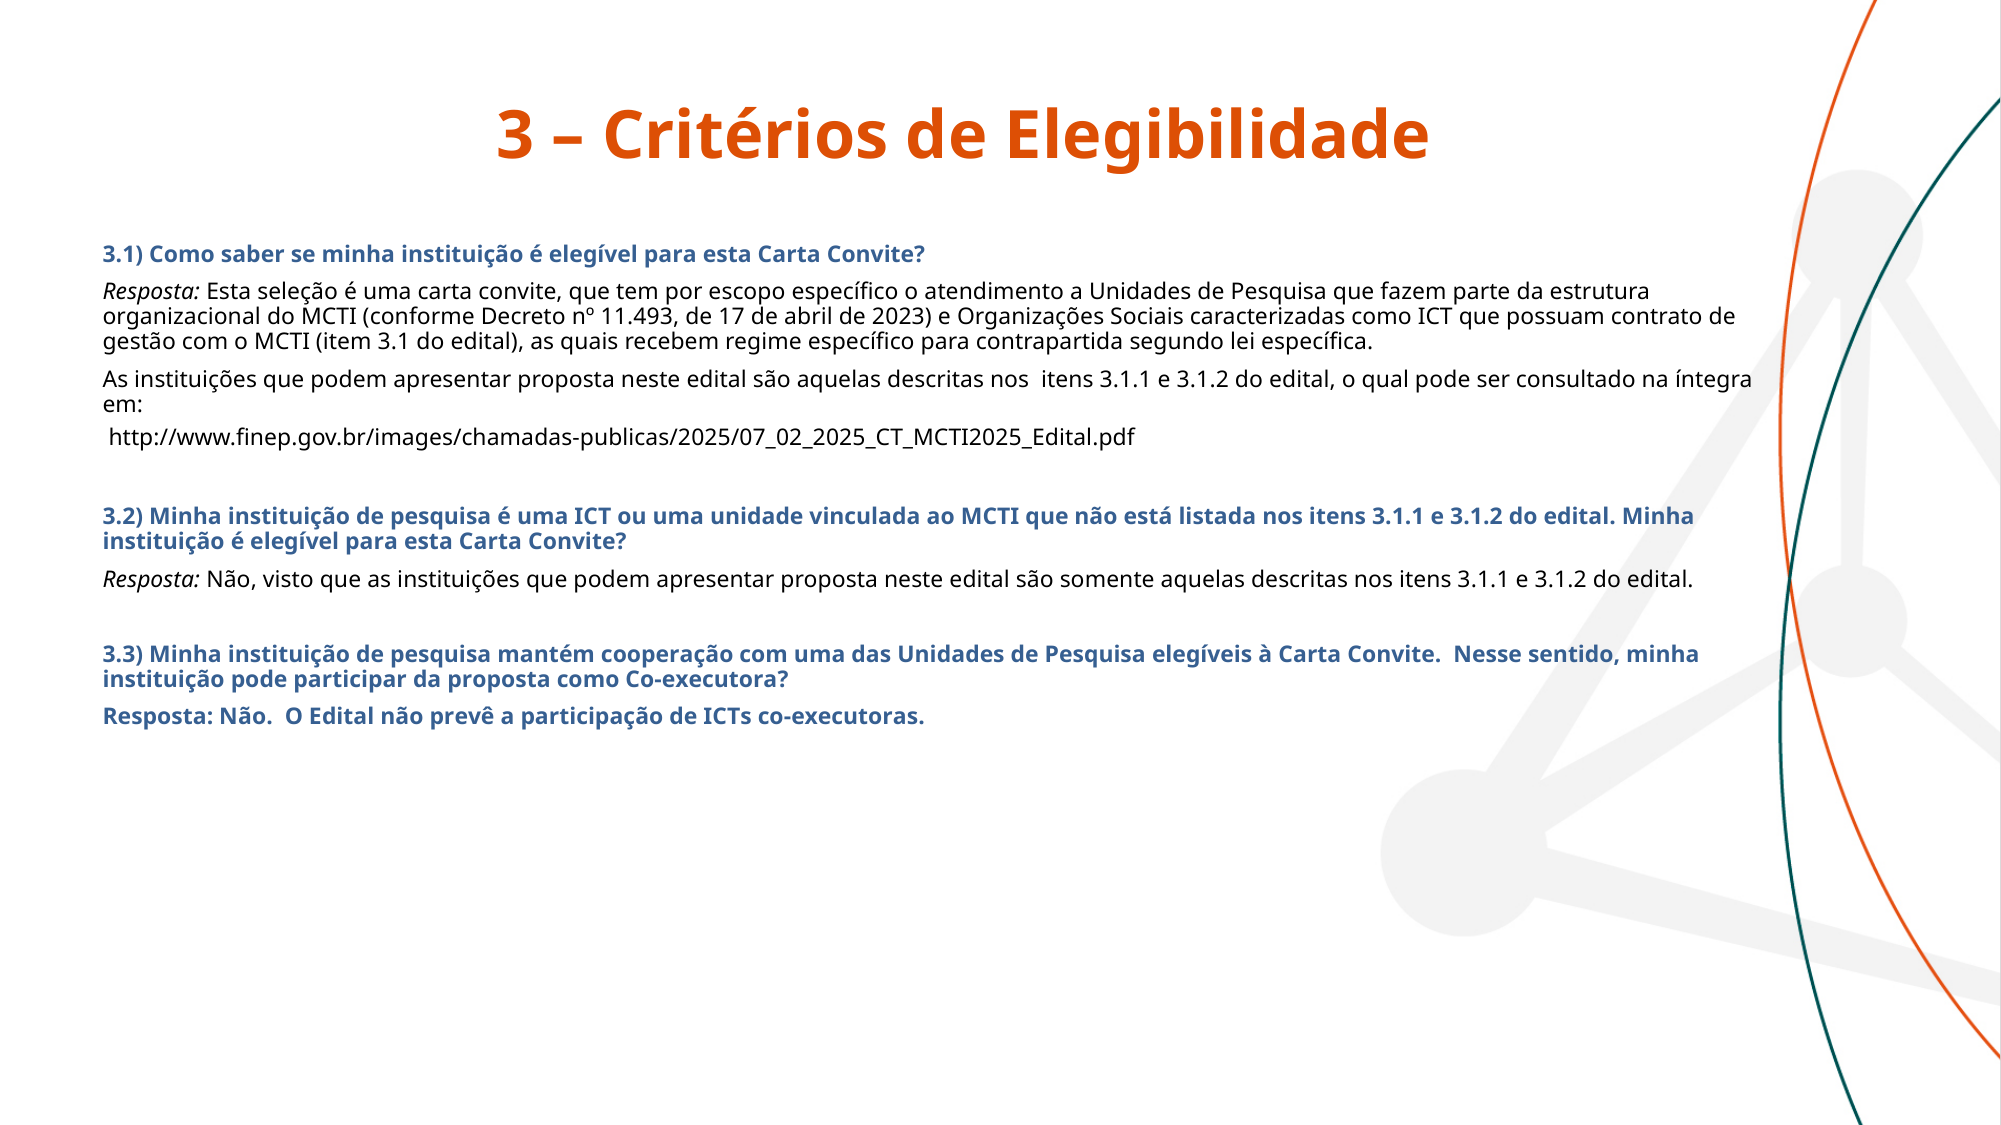

3 – Critérios de Elegibilidade
3.1) Como saber se minha instituição é elegível para esta Carta Convite?
Resposta: Esta seleção é uma carta convite, que tem por escopo específico o atendimento a Unidades de Pesquisa que fazem parte da estrutura organizacional do MCTI (conforme Decreto nº 11.493, de 17 de abril de 2023) e Organizações Sociais caracterizadas como ICT que possuam contrato de gestão com o MCTI (item 3.1 do edital), as quais recebem regime específico para contrapartida segundo lei específica.
As instituições que podem apresentar proposta neste edital são aquelas descritas nos itens 3.1.1 e 3.1.2 do edital, o qual pode ser consultado na íntegra em:
 http://www.finep.gov.br/images/chamadas-publicas/2025/07_02_2025_CT_MCTI2025_Edital.pdf
3.2) Minha instituição de pesquisa é uma ICT ou uma unidade vinculada ao MCTI que não está listada nos itens 3.1.1 e 3.1.2 do edital. Minha instituição é elegível para esta Carta Convite?
Resposta: Não, visto que as instituições que podem apresentar proposta neste edital são somente aquelas descritas nos itens 3.1.1 e 3.1.2 do edital.
3.3) Minha instituição de pesquisa mantém cooperação com uma das Unidades de Pesquisa elegíveis à Carta Convite. Nesse sentido, minha instituição pode participar da proposta como Co-executora?
Resposta: Não. O Edital não prevê a participação de ICTs co-executoras.